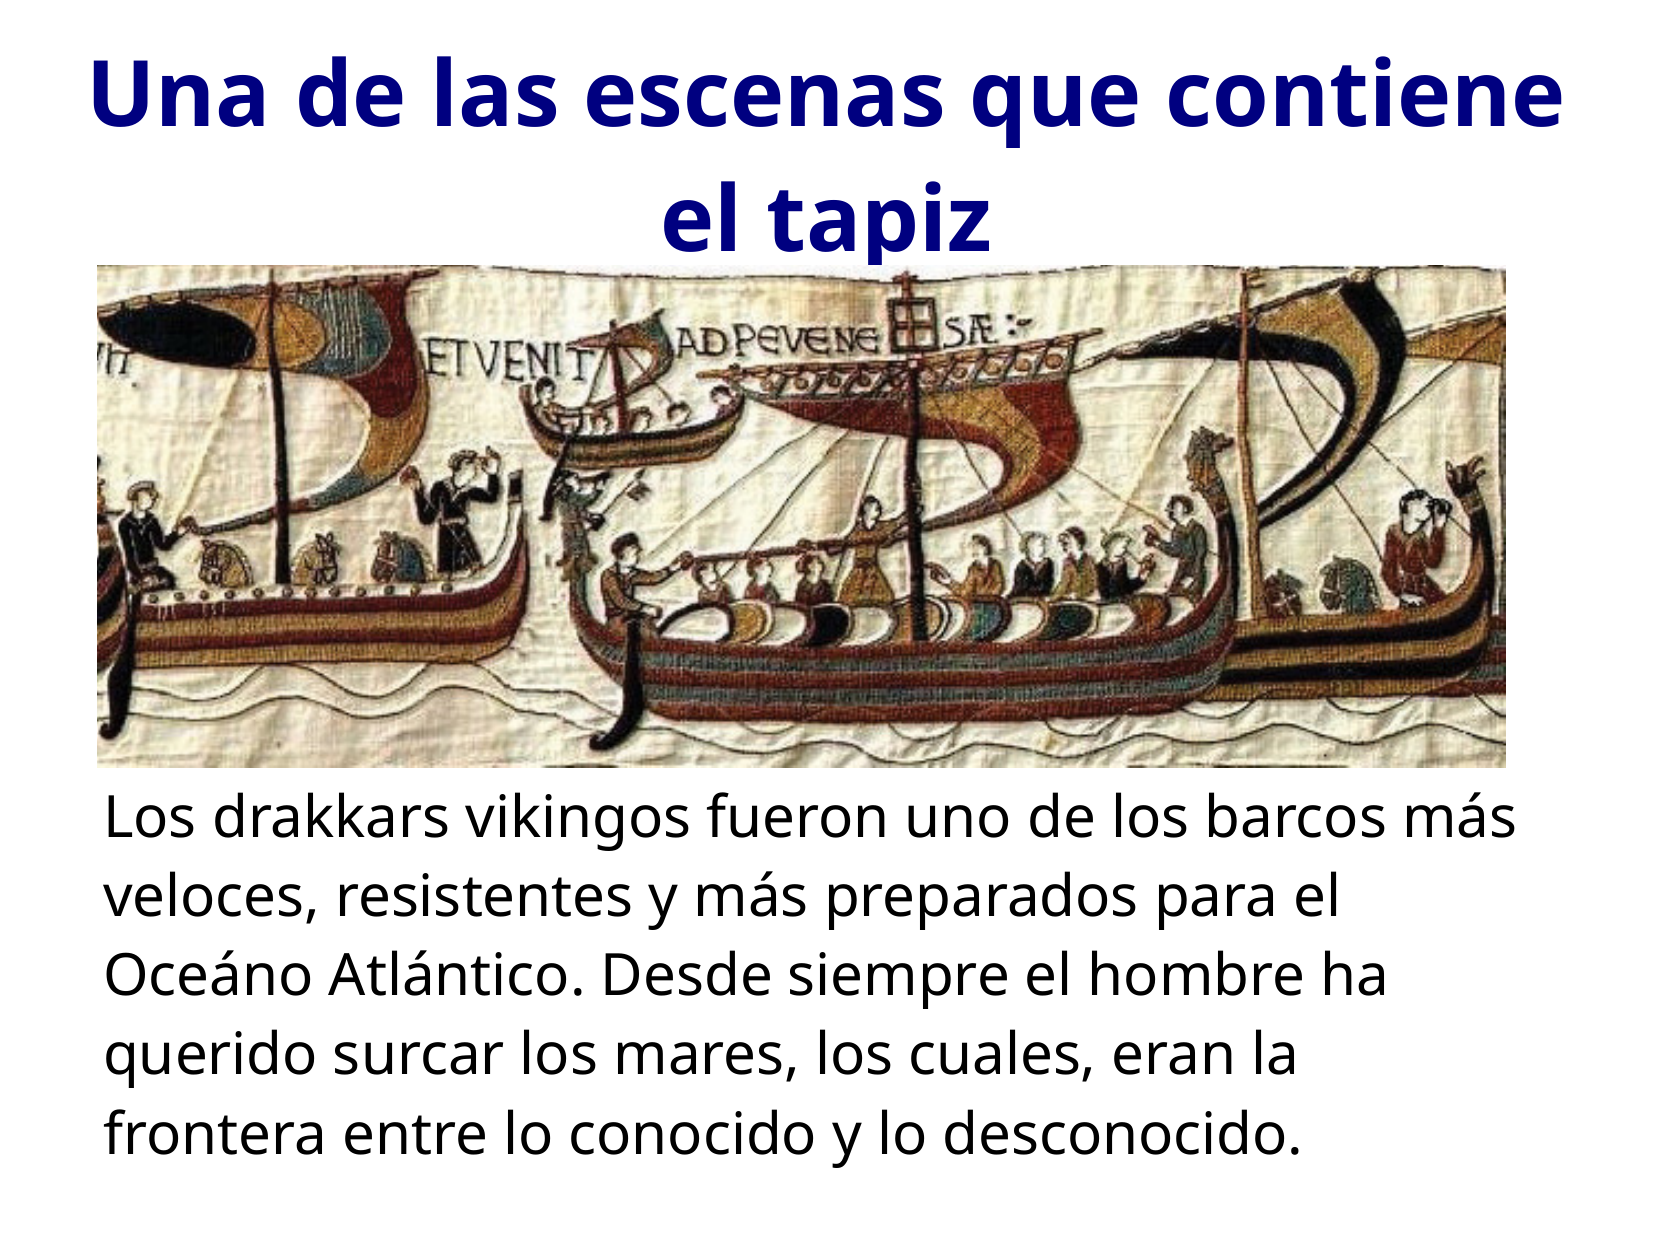

# Una de las escenas que contiene el tapiz
Los drakkars vikingos fueron uno de los barcos más veloces, resistentes y más preparados para el Oceáno Atlántico. Desde siempre el hombre ha querido surcar los mares, los cuales, eran la frontera entre lo conocido y lo desconocido.